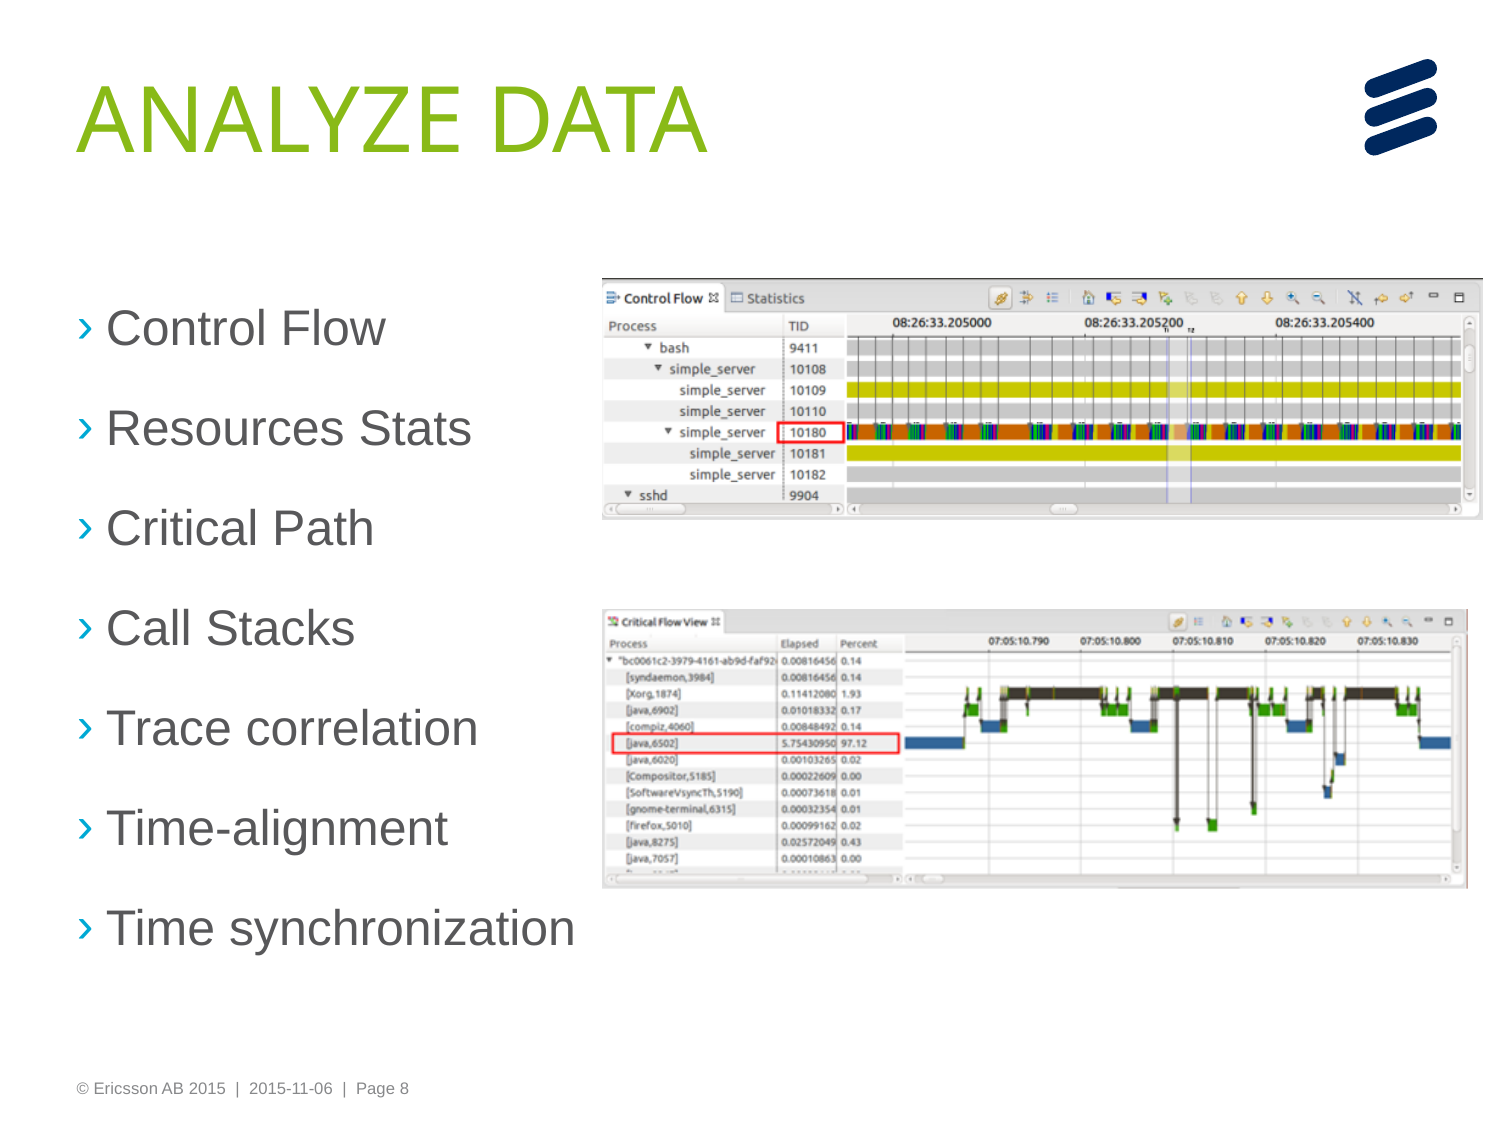

ANALYZE DATA
# Control Flow
Resources Stats
Critical Path
Call Stacks
Trace correlation
Time-alignment
Time synchronization